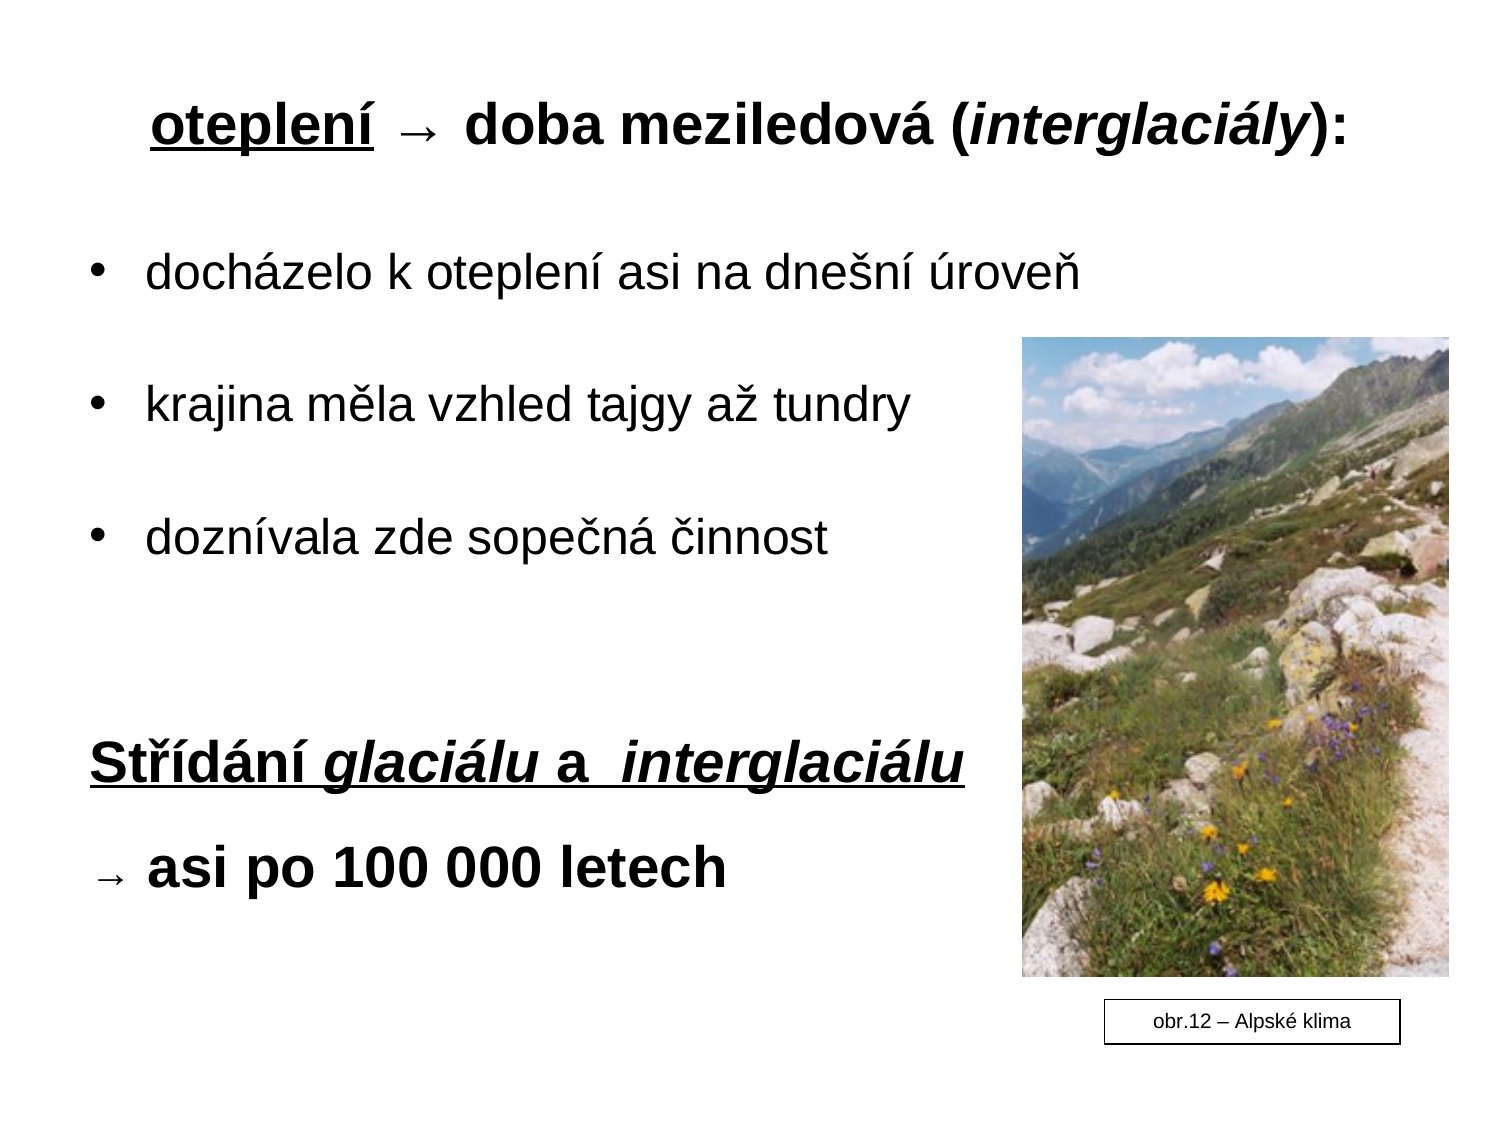

# oteplení → doba meziledová (interglaciály):
docházelo k oteplení asi na dnešní úroveň
krajina měla vzhled tajgy až tundry
doznívala zde sopečná činnost
Střídání glaciálu a interglaciálu
→ asi po 100 000 letech
obr.12 – Alpské klima